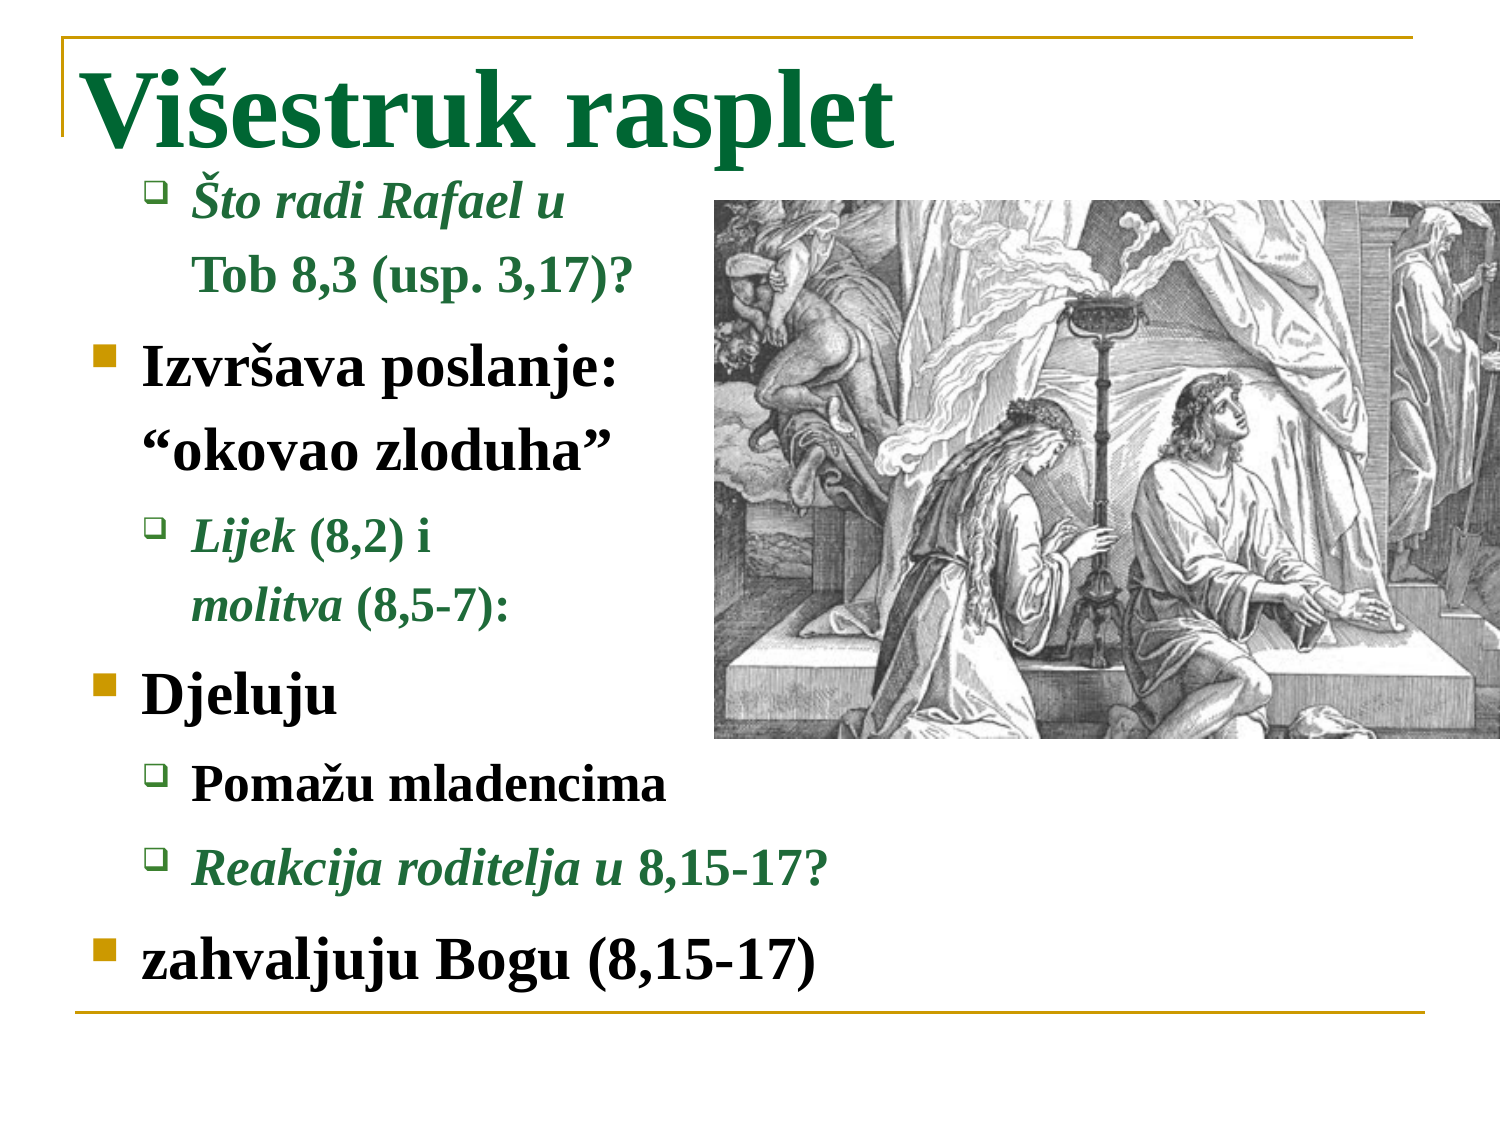

# Višestruk rasplet
Što radi Rafael u
Tob 8,3 (usp. 3,17)?
Izvršava poslanje:
“okovao zloduha”
Lijek (8,2) i
molitva (8,5-7):
Djeluju
Pomažu mladencima
Reakcija roditelja u 8,15-17?
zahvaljuju Bogu (8,15-17)